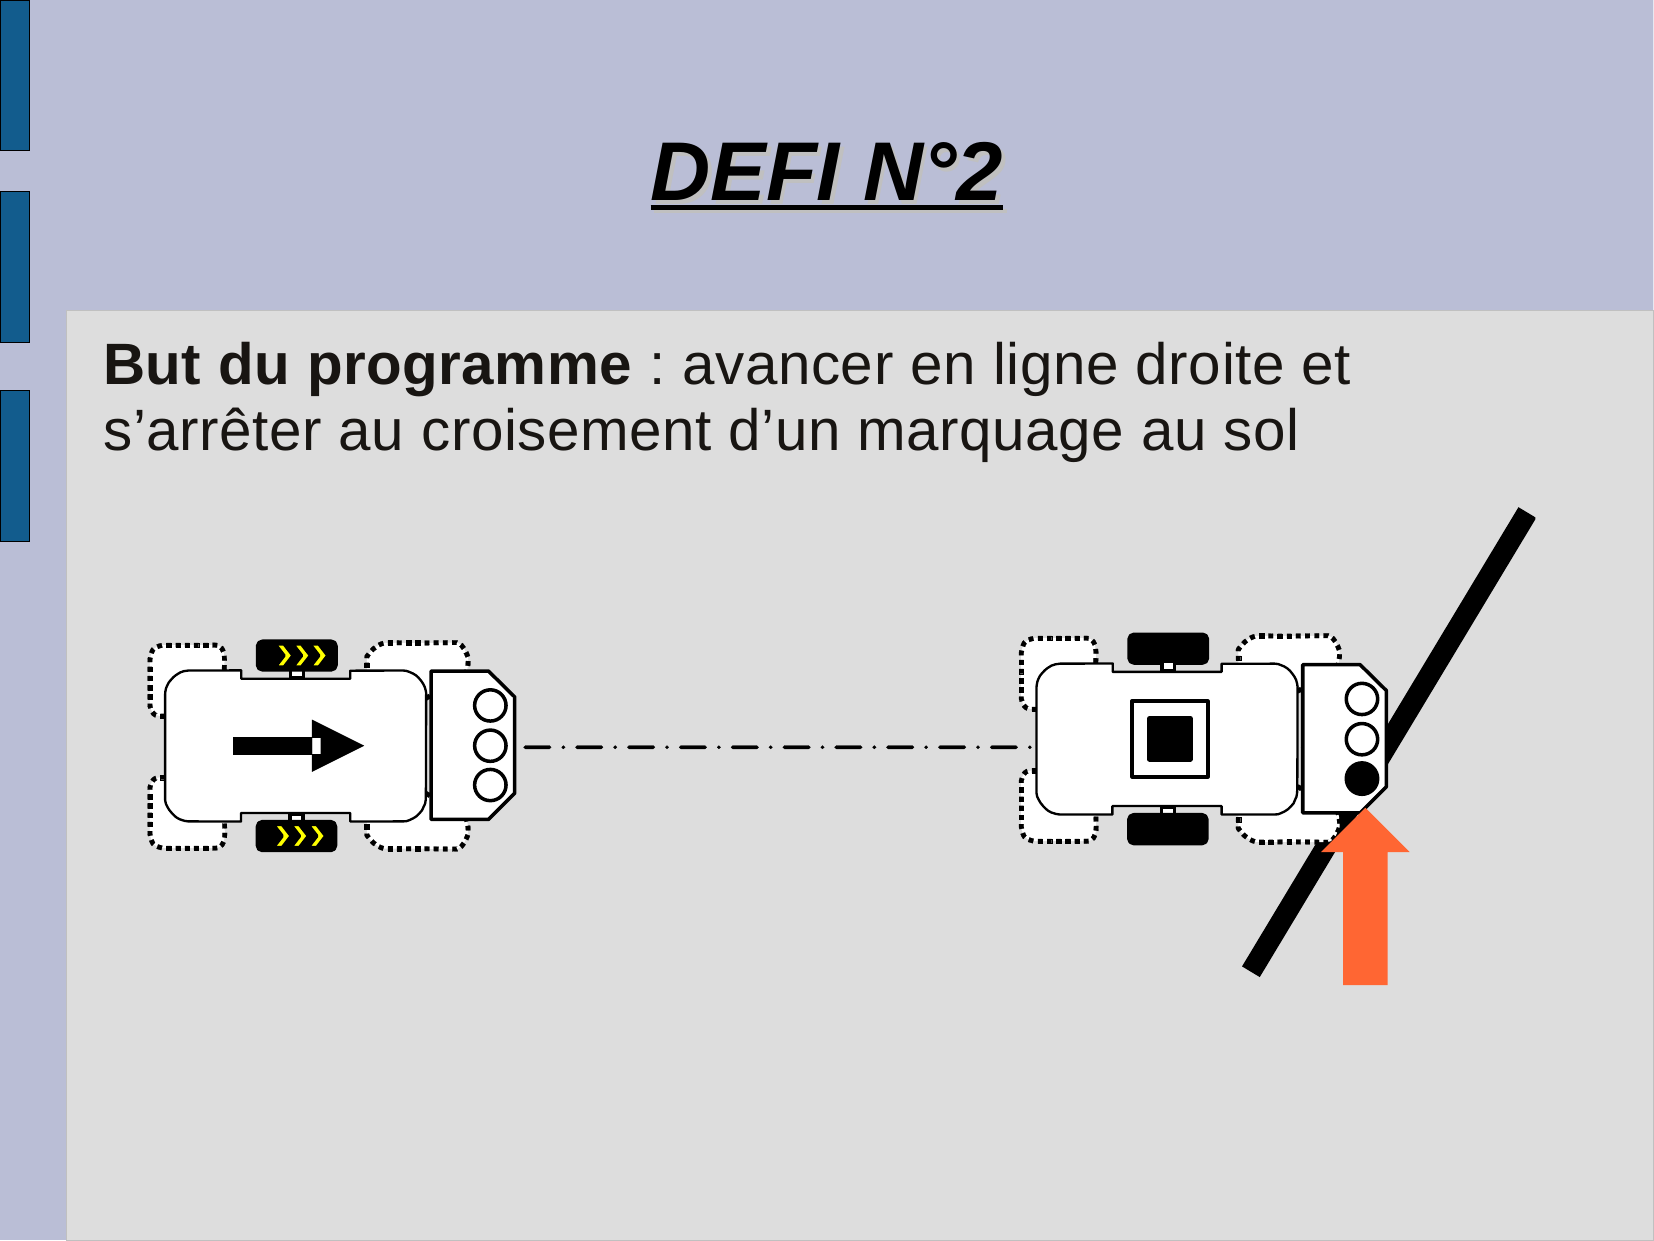

DEFI N°2
But du programme : avancer en ligne droite et s’arrêter au croisement d’un marquage au sol